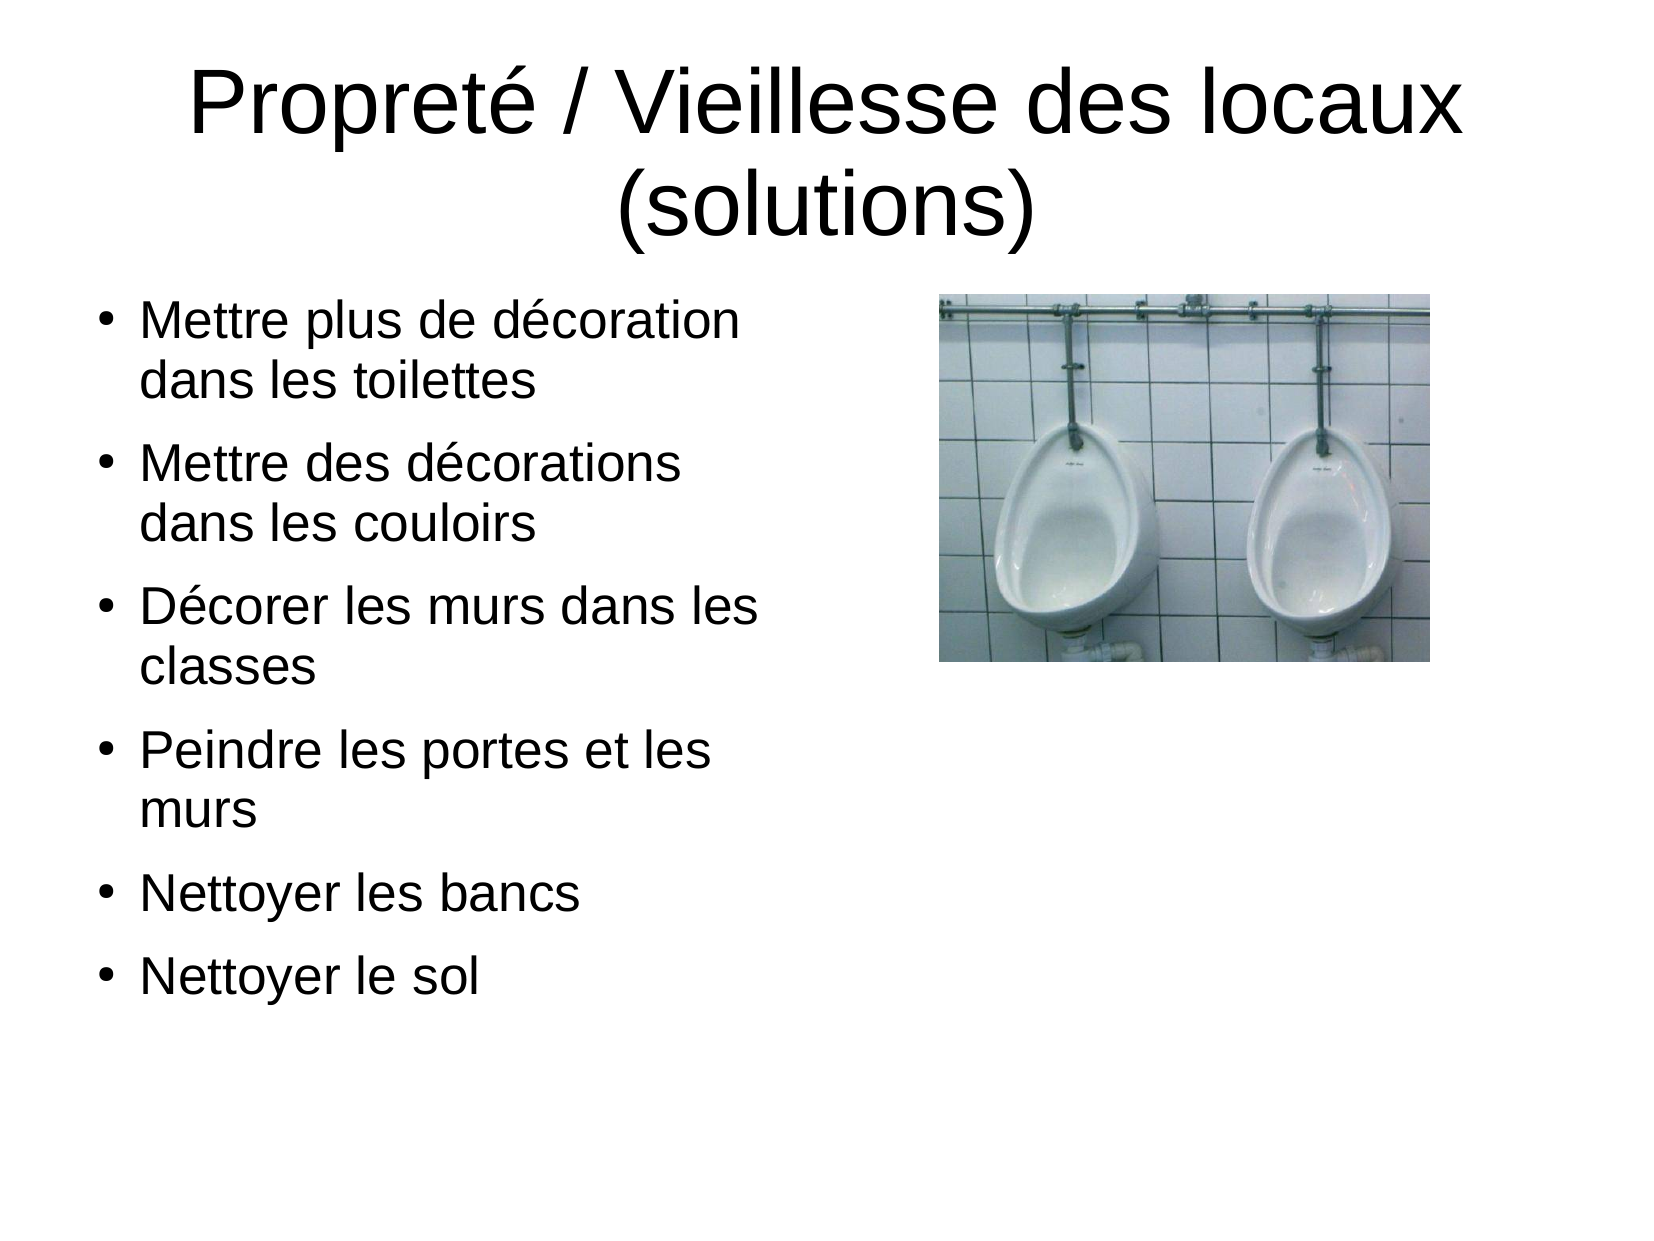

# Propreté / Vieillesse des locaux (solutions)
Mettre plus de décoration dans les toilettes
Mettre des décorations dans les couloirs
Décorer les murs dans les classes
Peindre les portes et les murs
Nettoyer les bancs
Nettoyer le sol